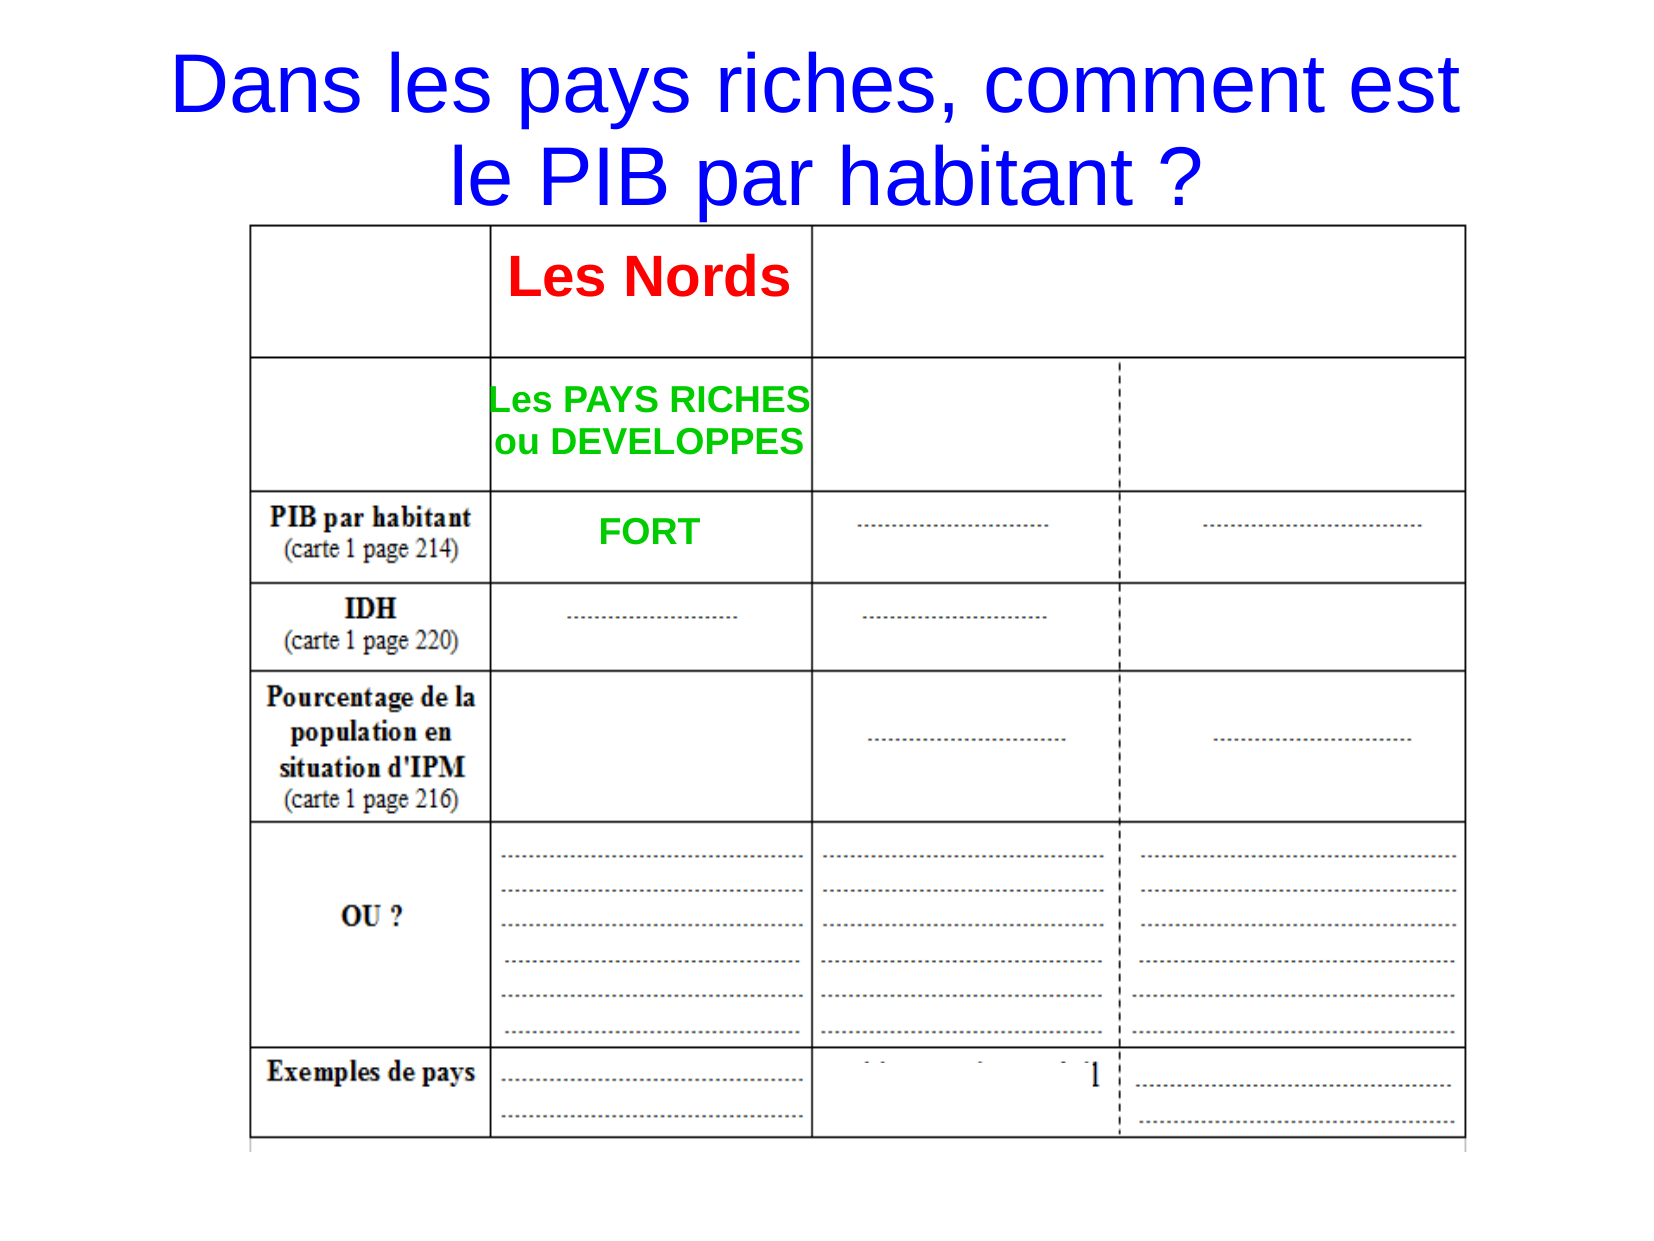

Dans les pays riches, comment est
le PIB par habitant ?
Les Nords
Les PAYS RICHES ou DEVELOPPES
FORT